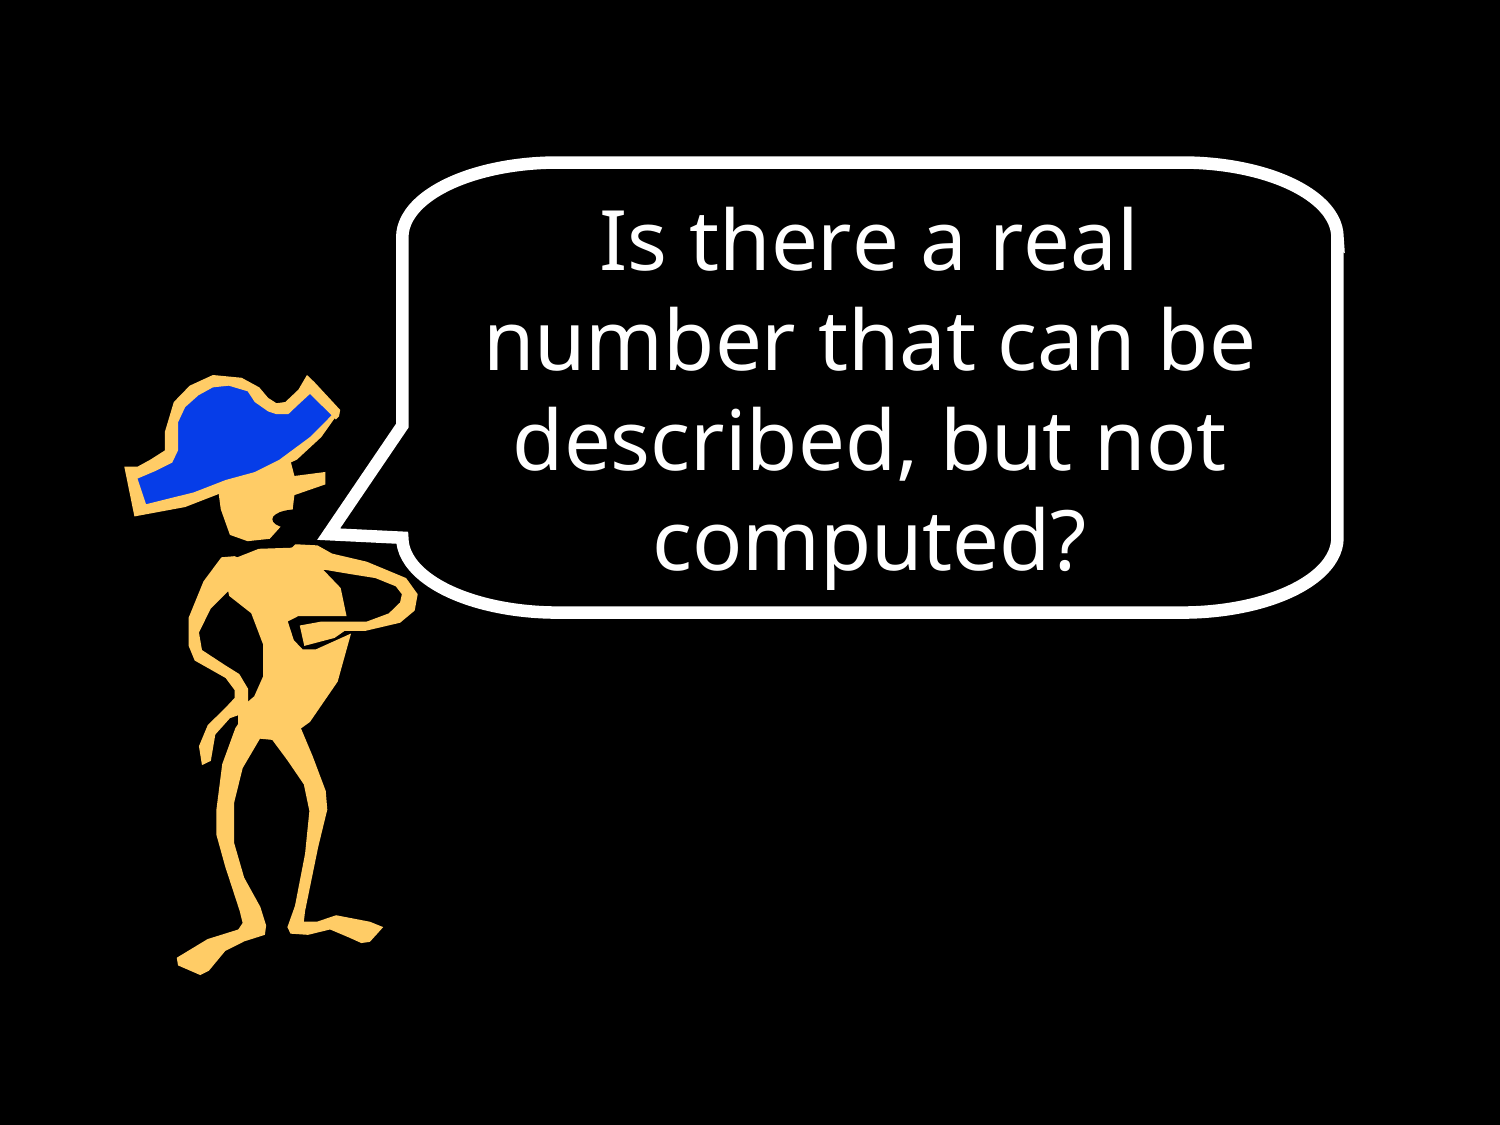

Is there a real number that can be described, but not computed?